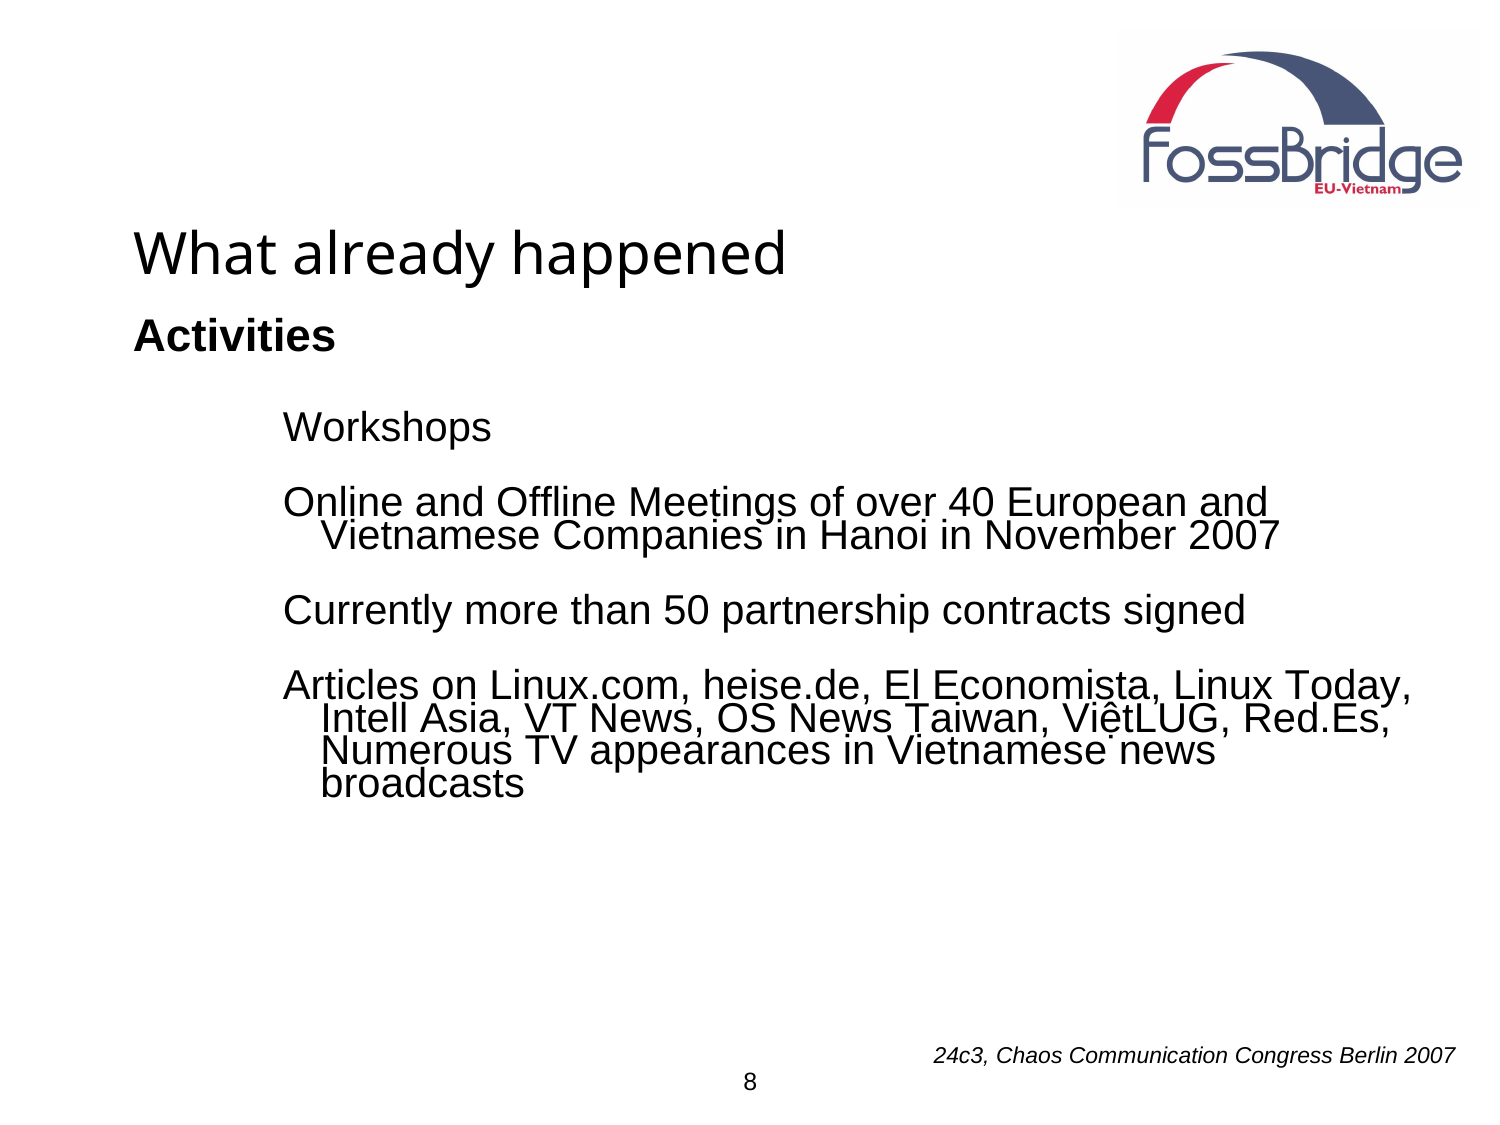

# What already happened
Activities
Workshops
Online and Offline Meetings of over 40 European and Vietnamese Companies in Hanoi in November 2007
Currently more than 50 partnership contracts signed
Articles on Linux.com, heise.de, El Economista, Linux Today, Intell Asia, VT News, OS News Taiwan, ViệtLUG, Red.Es, Numerous TV appearances in Vietnamese news broadcasts